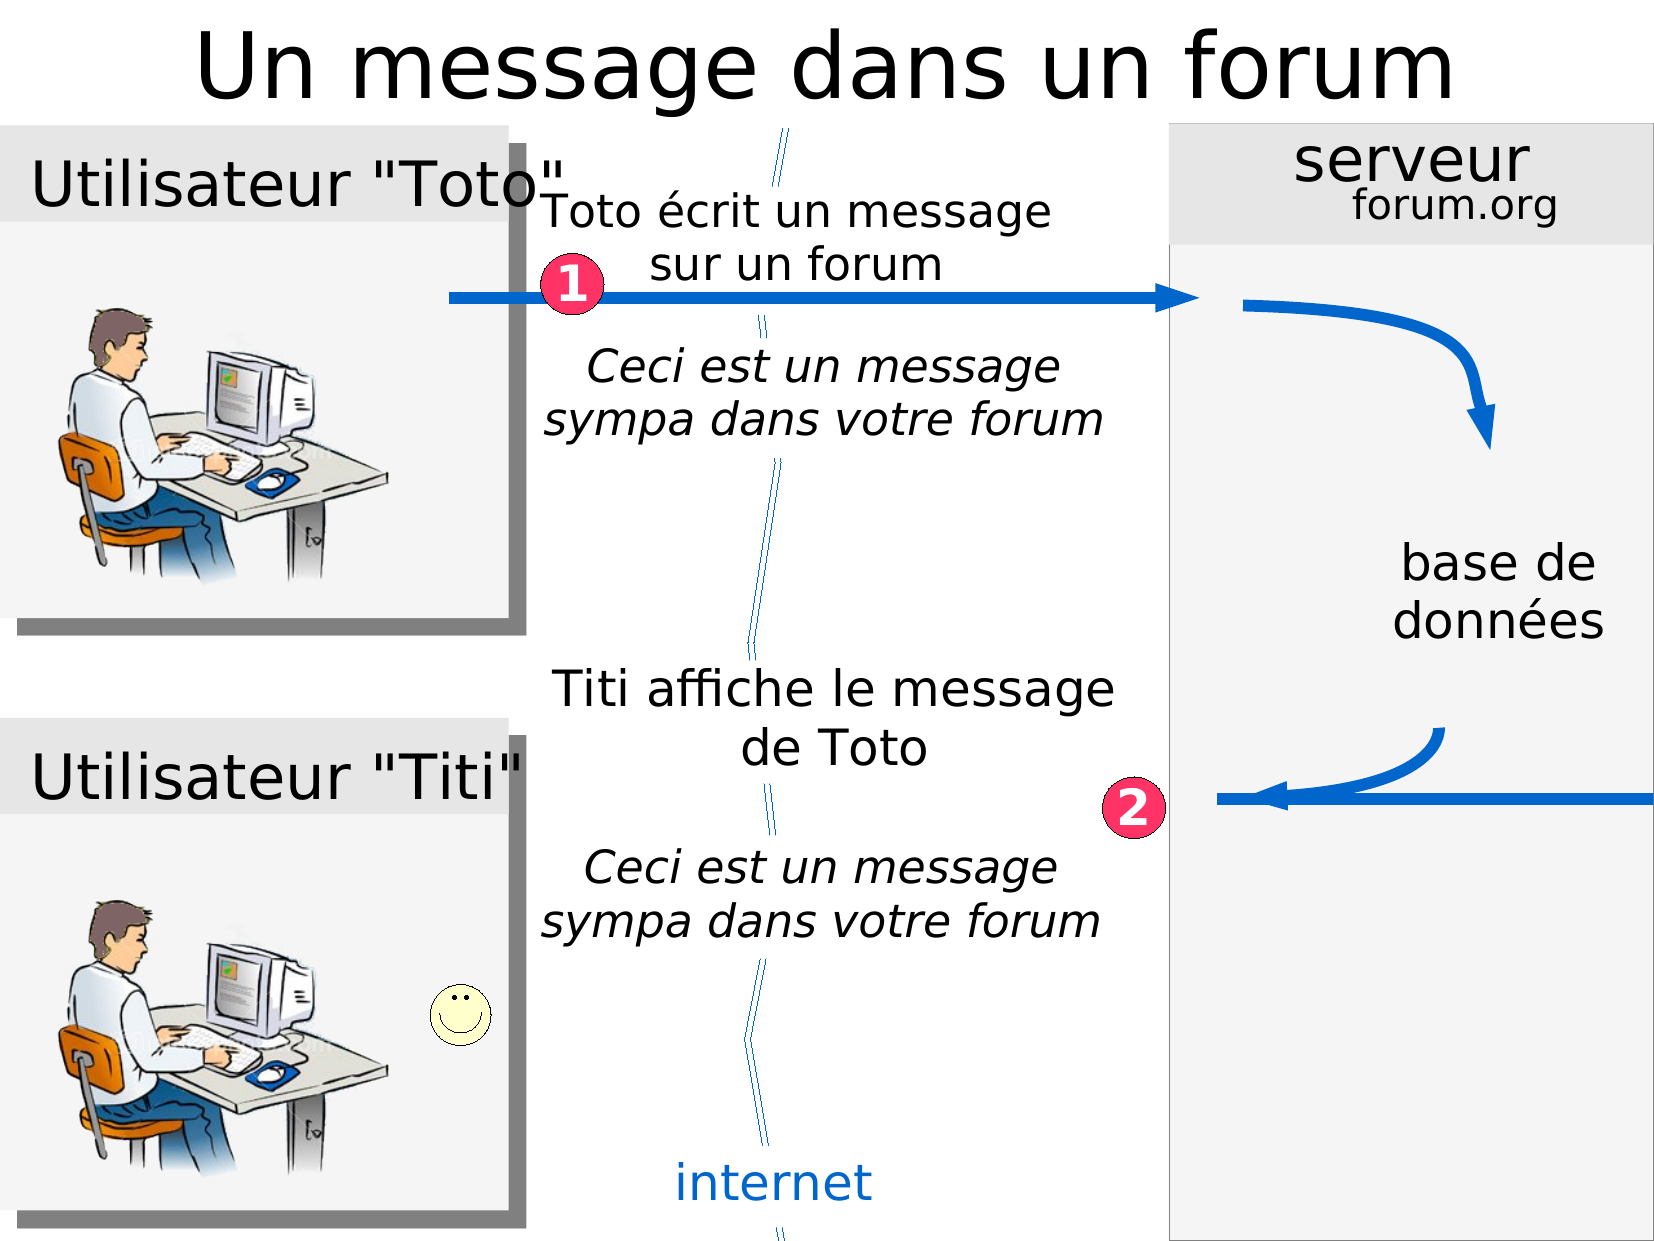

# Un message dans un forum
serveur
Utilisateur "Toto"
forum.org
Toto écrit un message
sur un forum
1
Ceci est un message
sympa dans votre forum
base de données
Titi affiche le message
de Toto
Utilisateur "Titi"
2
Ceci est un message
sympa dans votre forum
internet